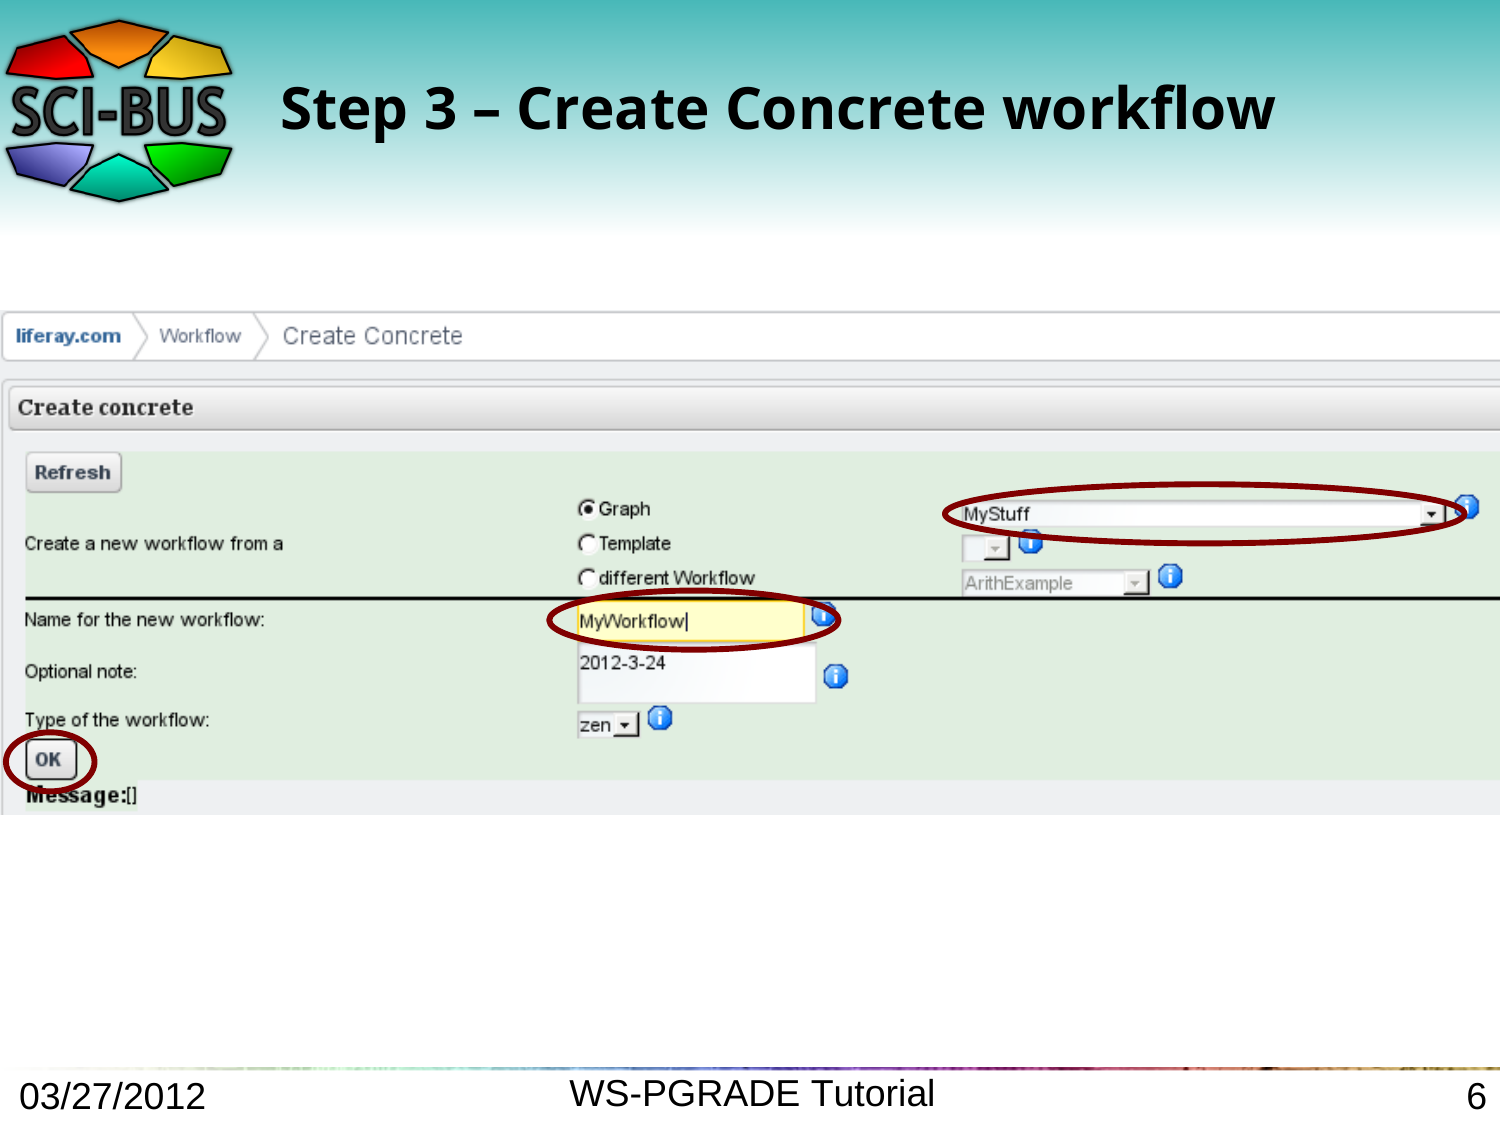

# Step 3 – Create Concrete workflow
Footer
5/29/2006
6